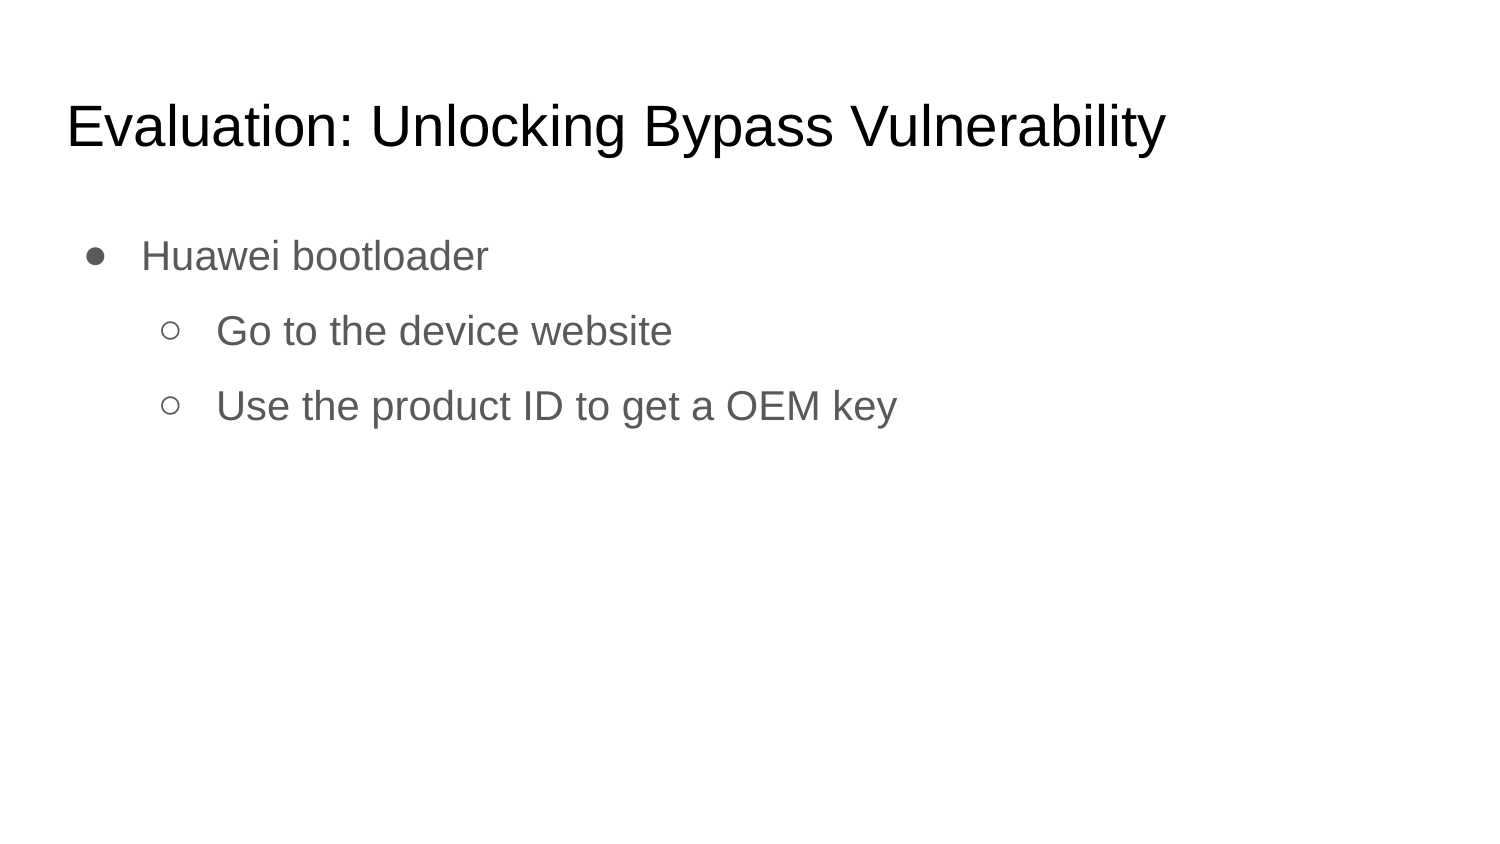

# Evaluation: Unlocking Bypass Vulnerability
Huawei bootloader
Go to the device website
Use the product ID to get a OEM key